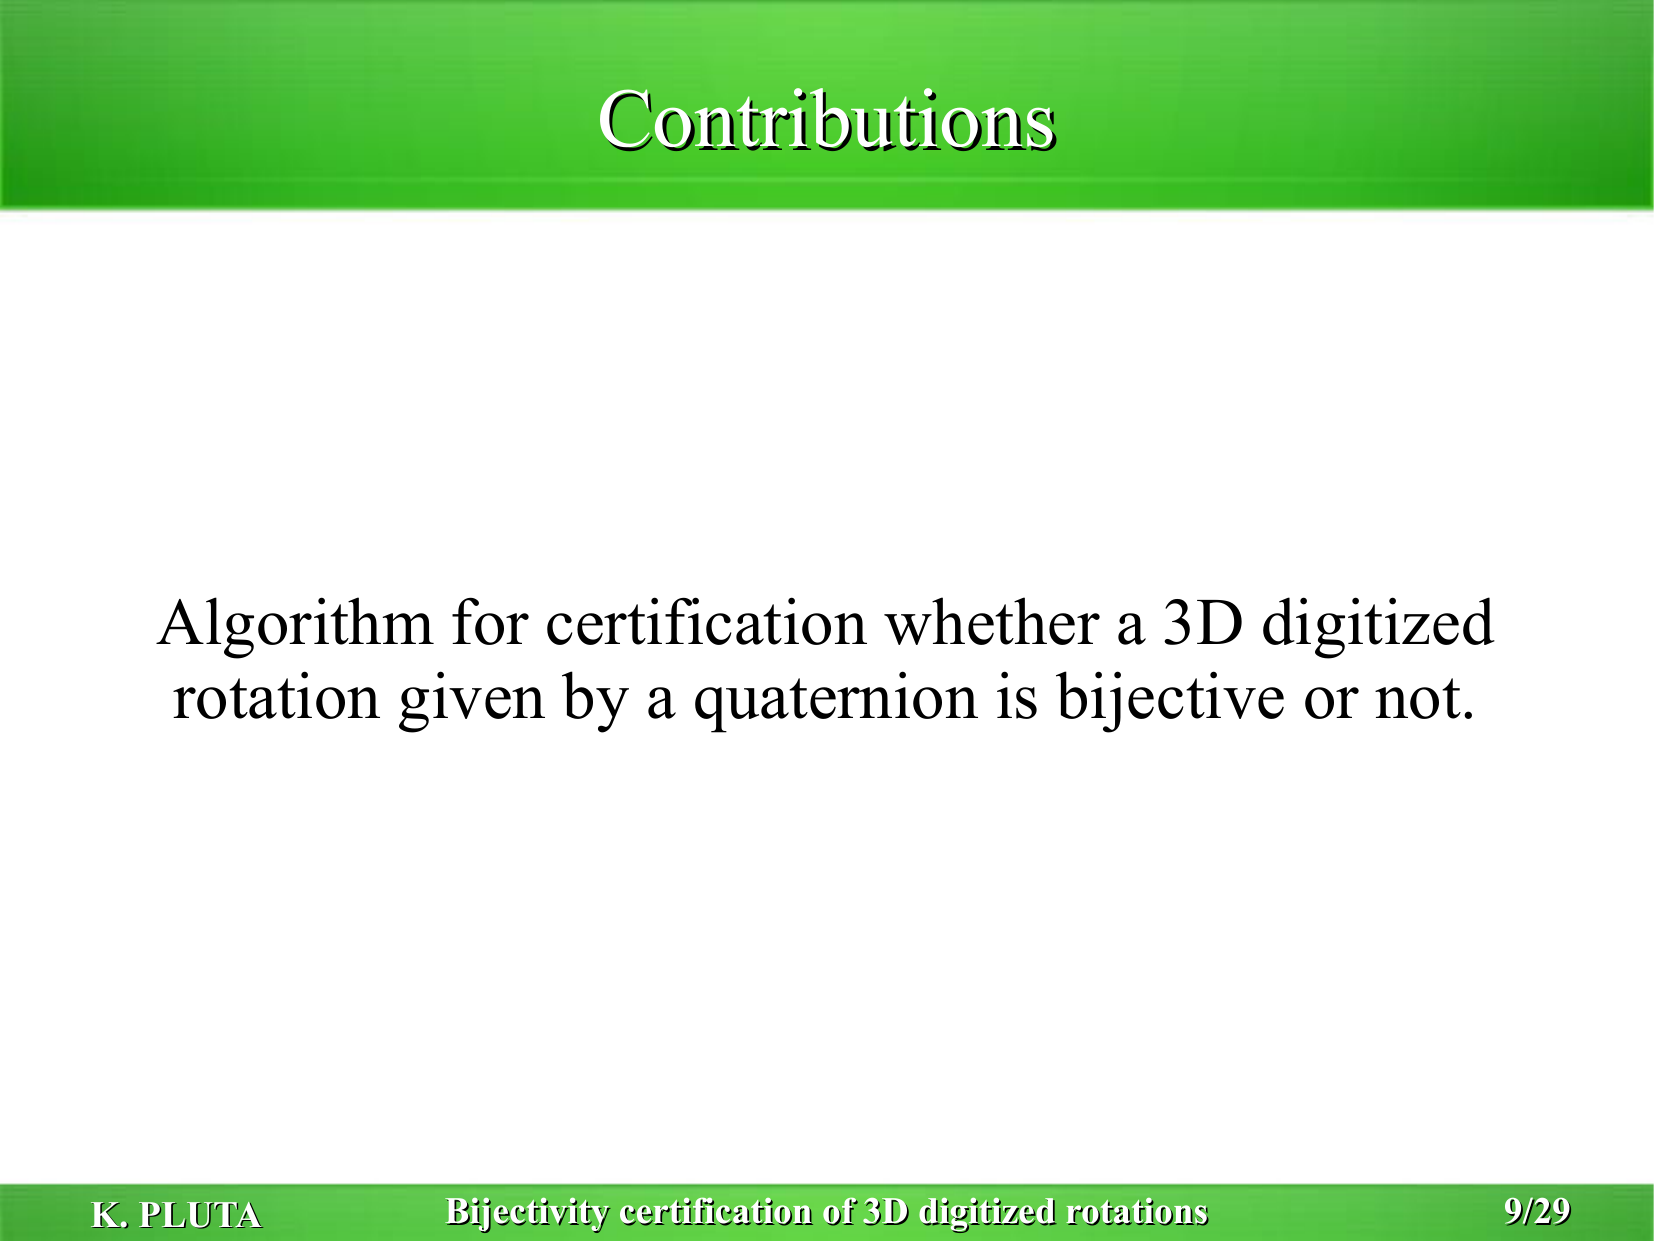

# Contributions
Algorithm for certification whether a 3D digitized rotation given by a quaternion is bijective or not.
Bijectivity certification of 3D digitized rotations
9